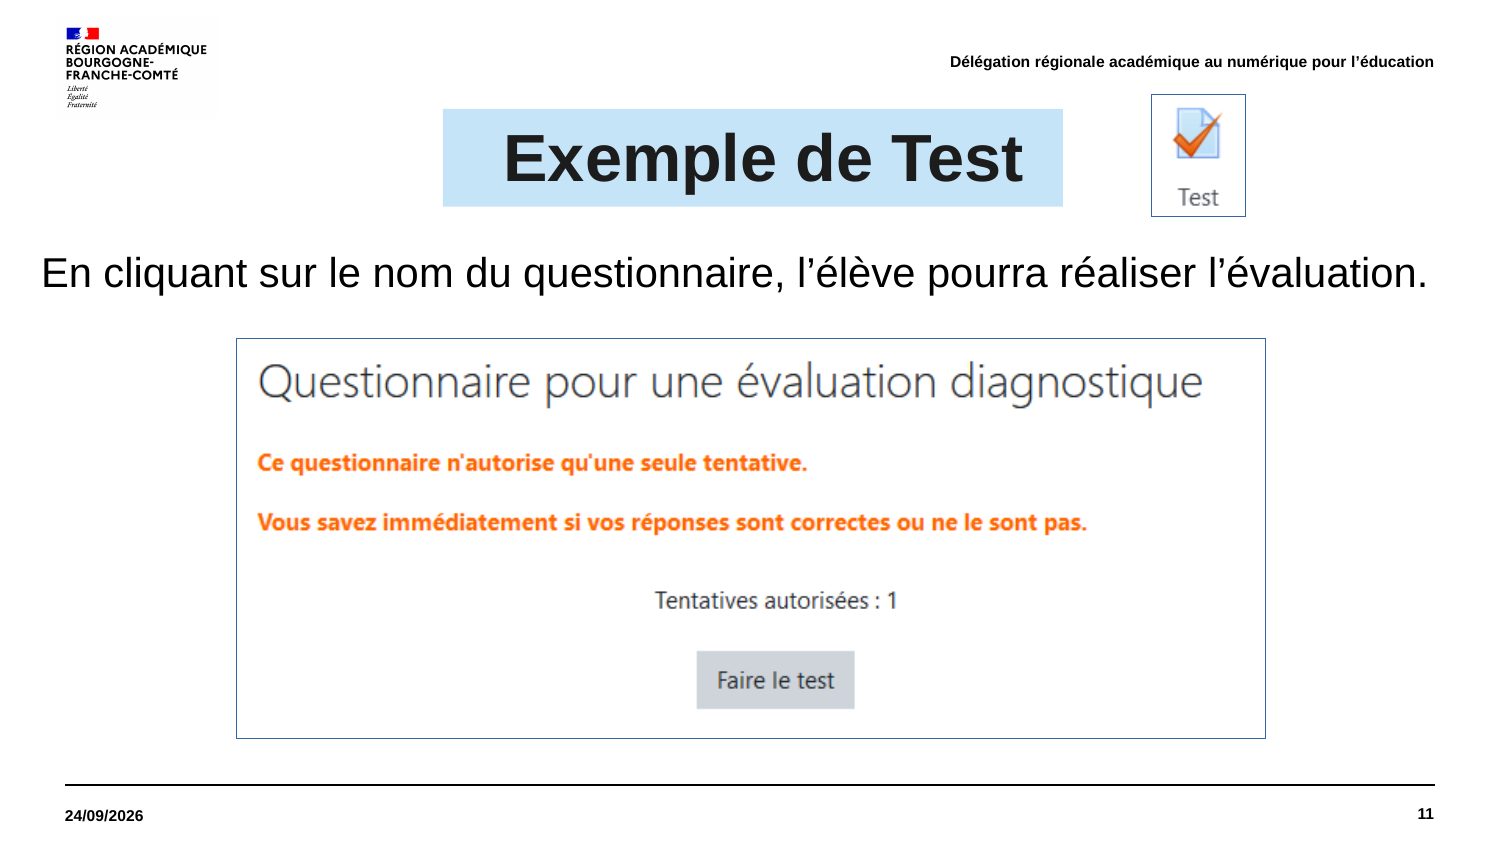

Délégation régionale académique au numérique pour l’éducation
Exemple de Test
En cliquant sur le nom du questionnaire, l’élève pourra réaliser l’évaluation.